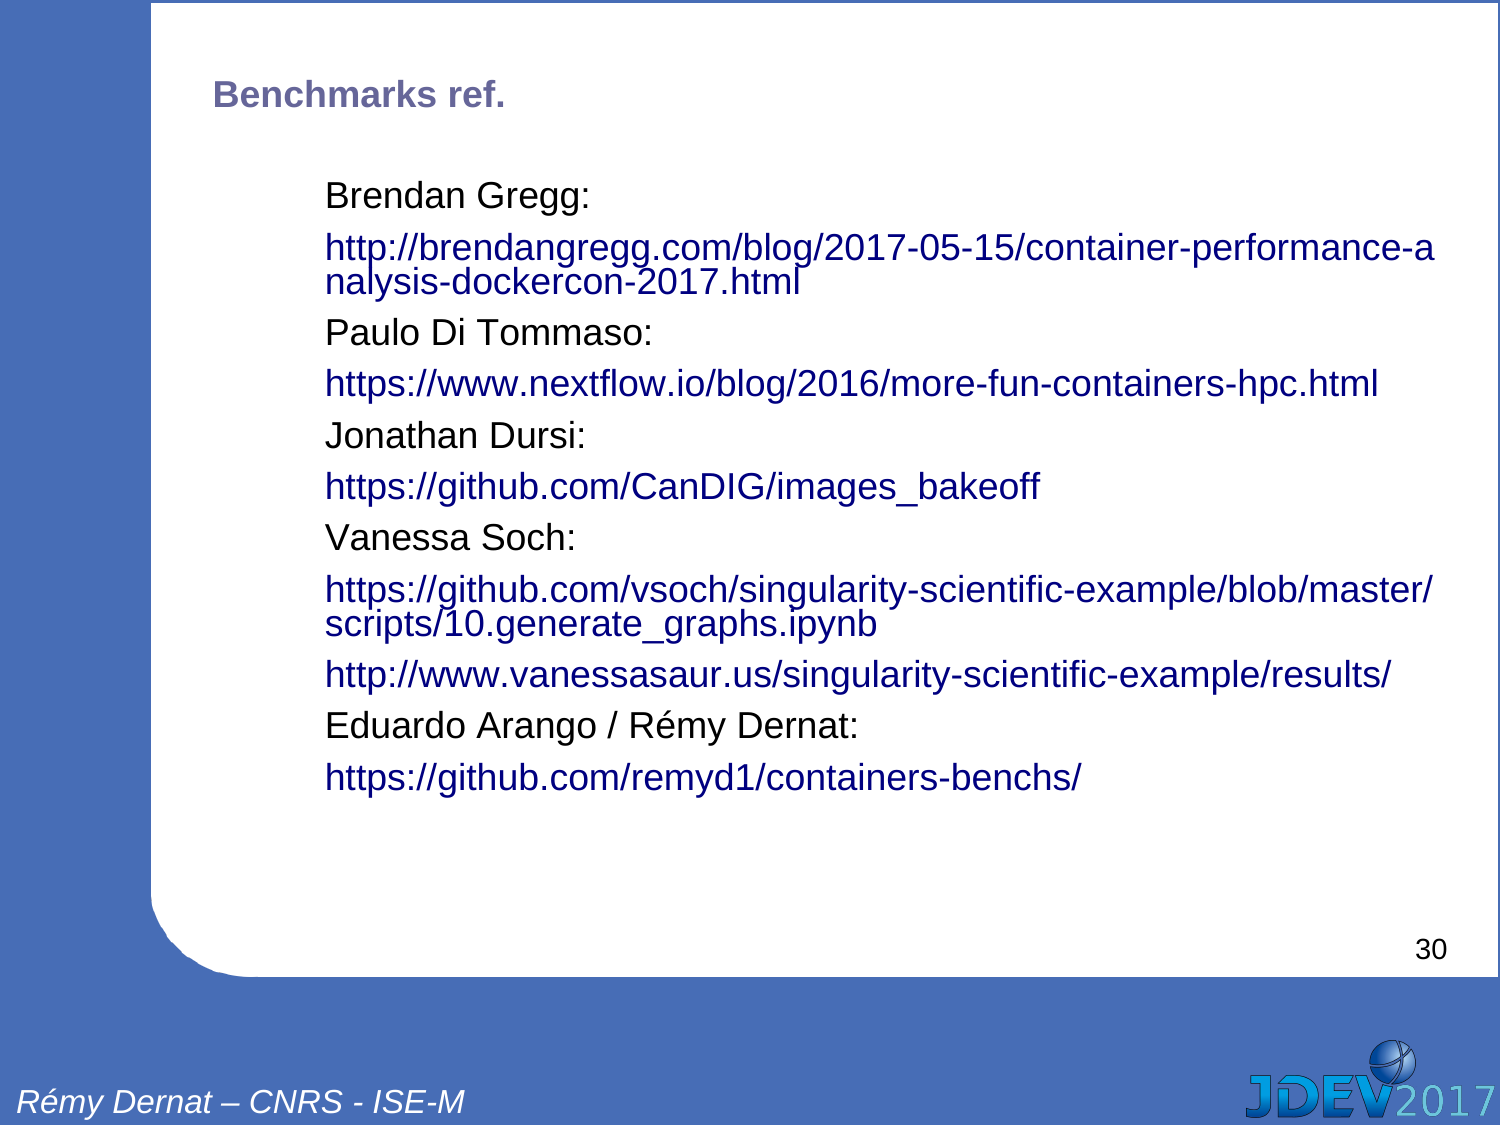

# Benchmarks ref.
Brendan Gregg:
http://brendangregg.com/blog/2017-05-15/container-performance-analysis-dockercon-2017.html
Paulo Di Tommaso:
https://www.nextflow.io/blog/2016/more-fun-containers-hpc.html
Jonathan Dursi:
https://github.com/CanDIG/images_bakeoff
Vanessa Soch:
https://github.com/vsoch/singularity-scientific-example/blob/master/scripts/10.generate_graphs.ipynb
http://www.vanessasaur.us/singularity-scientific-example/results/
Eduardo Arango / Rémy Dernat:
https://github.com/remyd1/containers-benchs/
30
Rémy Dernat – CNRS - ISE-M